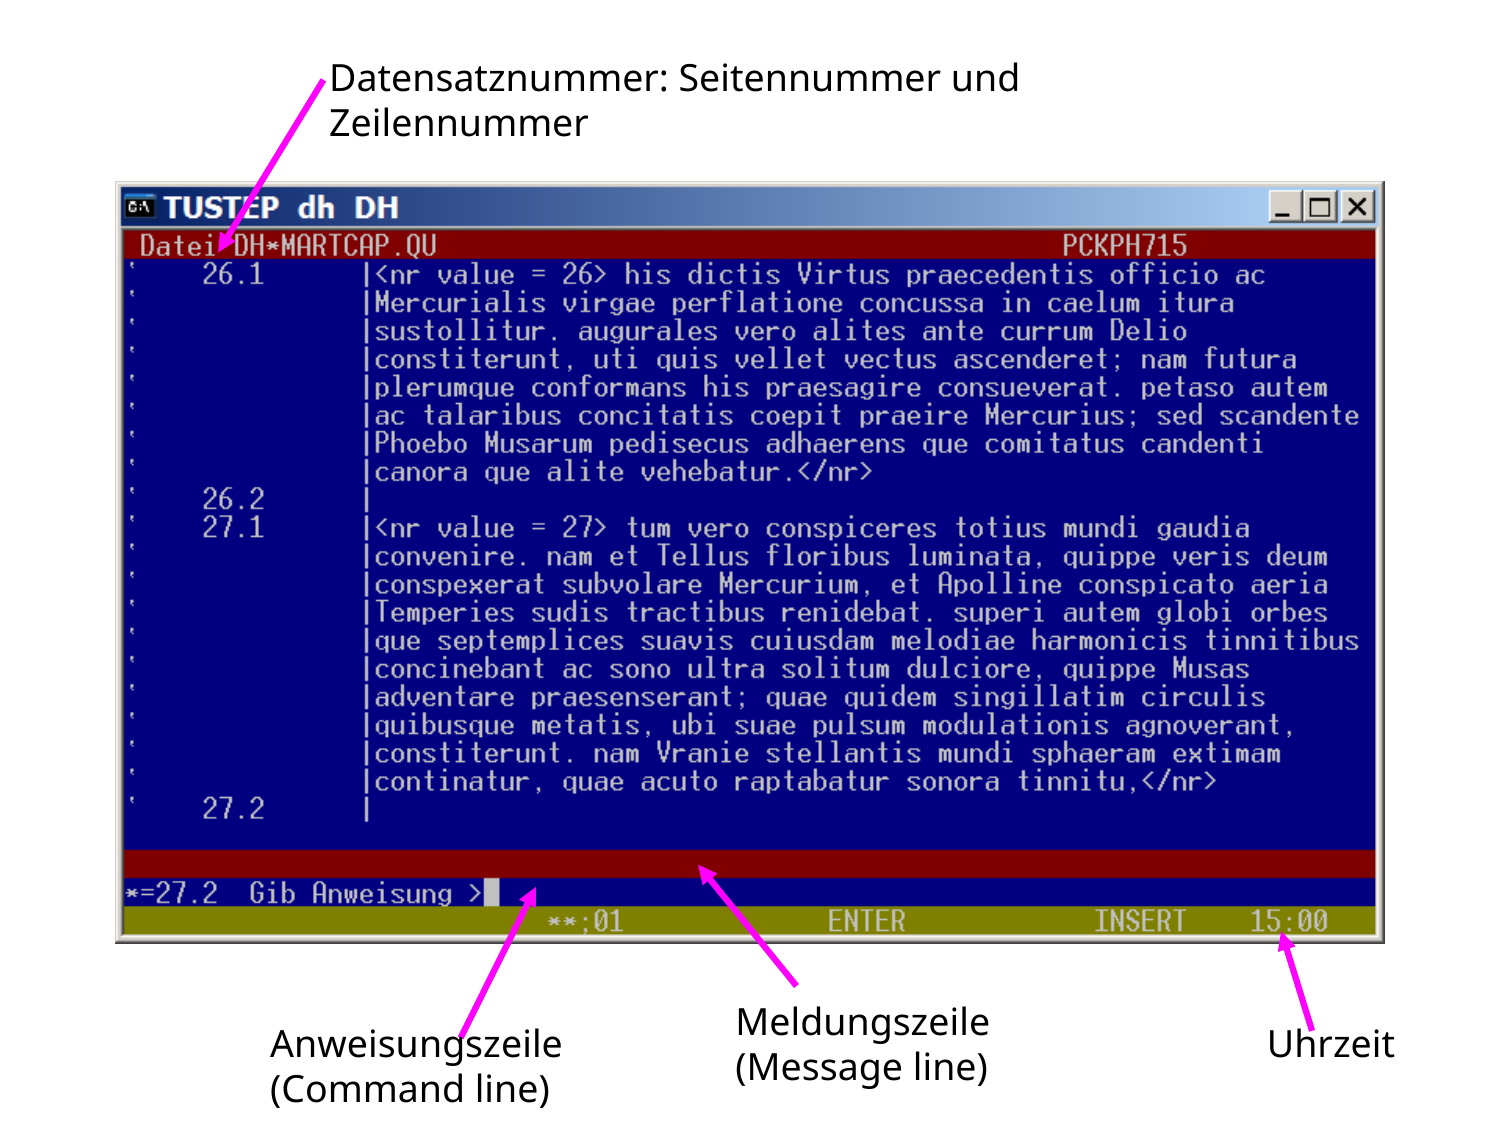

Datensatznummer: Seitennummer und Zeilennummer
Meldungszeile (Message line)
Anweisungszeile (Command line)
Uhrzeit